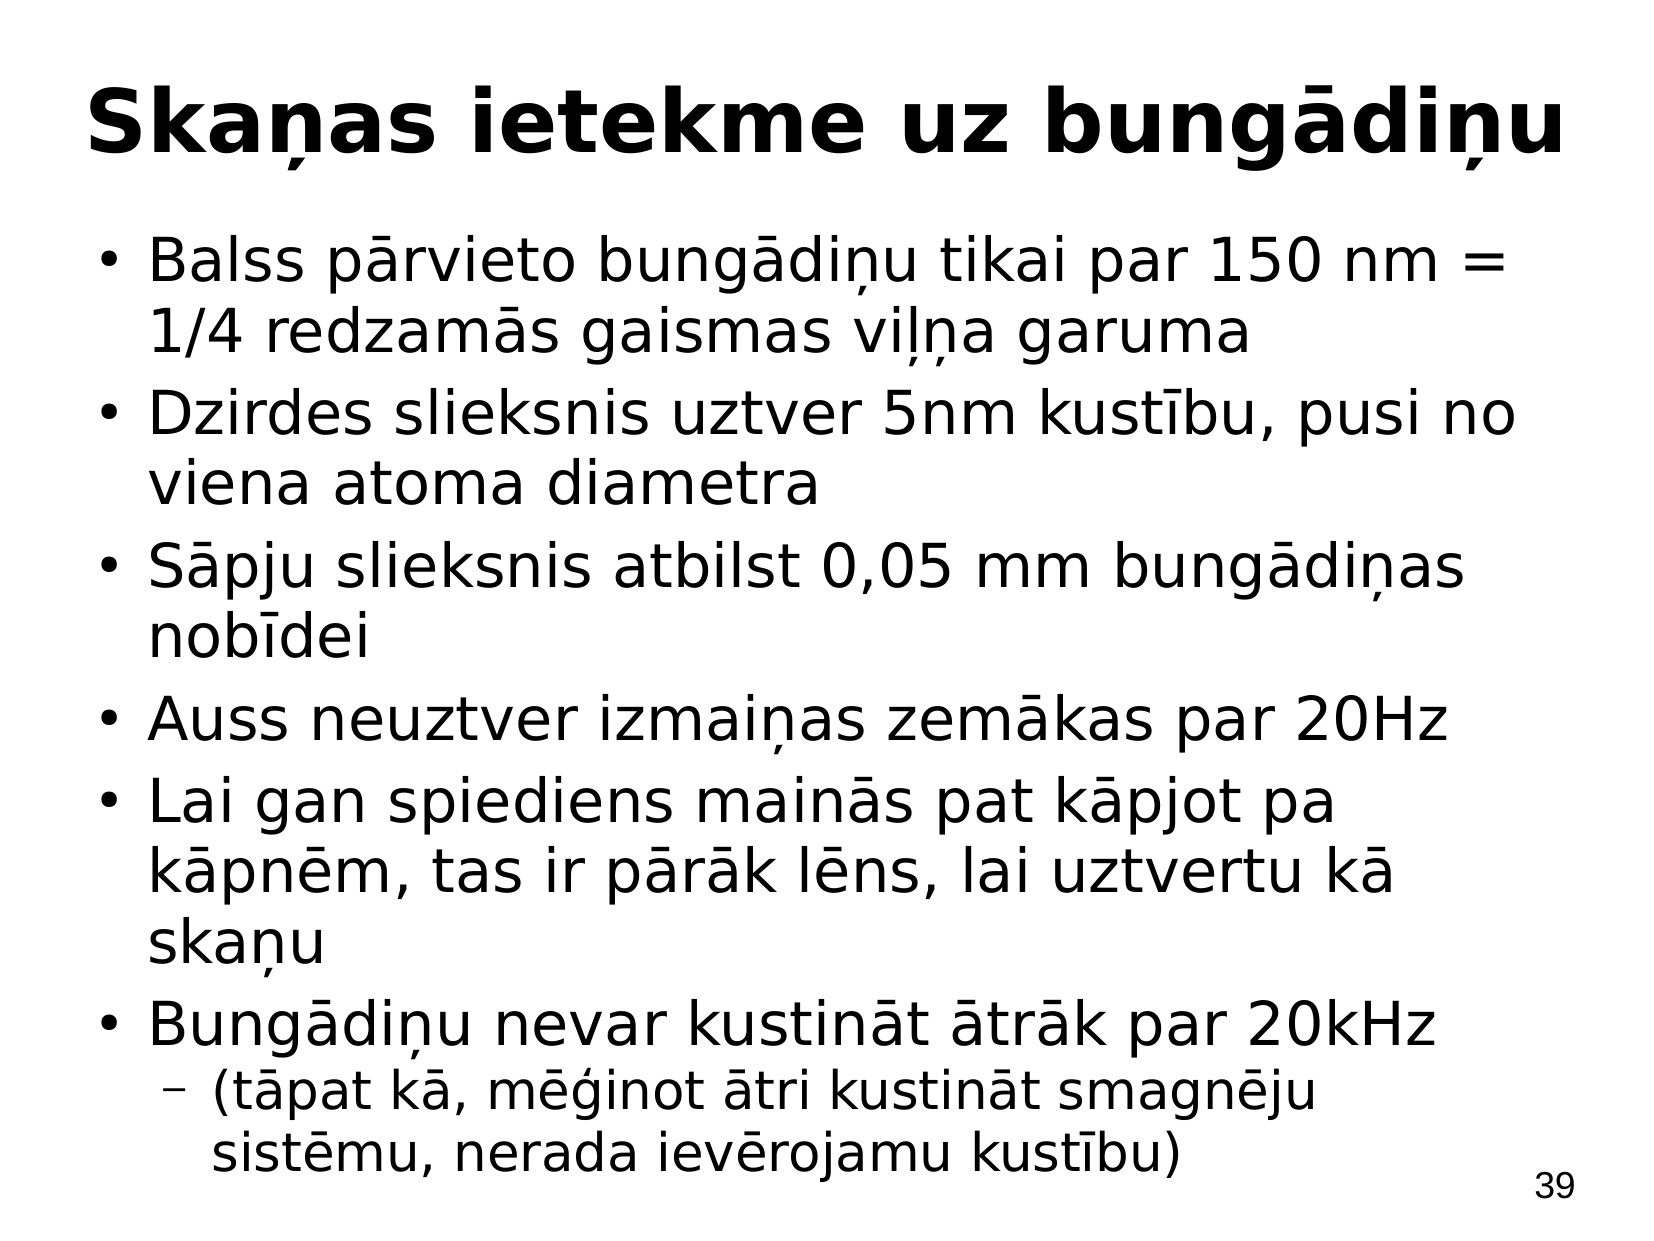

# Skaņas ietekme uz bungādiņu
Balss pārvieto bungādiņu tikai par 150 nm = 1/4 redzamās gaismas viļņa garuma
Dzirdes slieksnis uztver 5nm kustību, pusi no viena atoma diametra
Sāpju slieksnis atbilst 0,05 mm bungādiņas nobīdei
Auss neuztver izmaiņas zemākas par 20Hz
Lai gan spiediens mainās pat kāpjot pa kāpnēm, tas ir pārāk lēns, lai uztvertu kā skaņu
Bungādiņu nevar kustināt ātrāk par 20kHz
(tāpat kā, mēģinot ātri kustināt smagnēju sistēmu, nerada ievērojamu kustību)